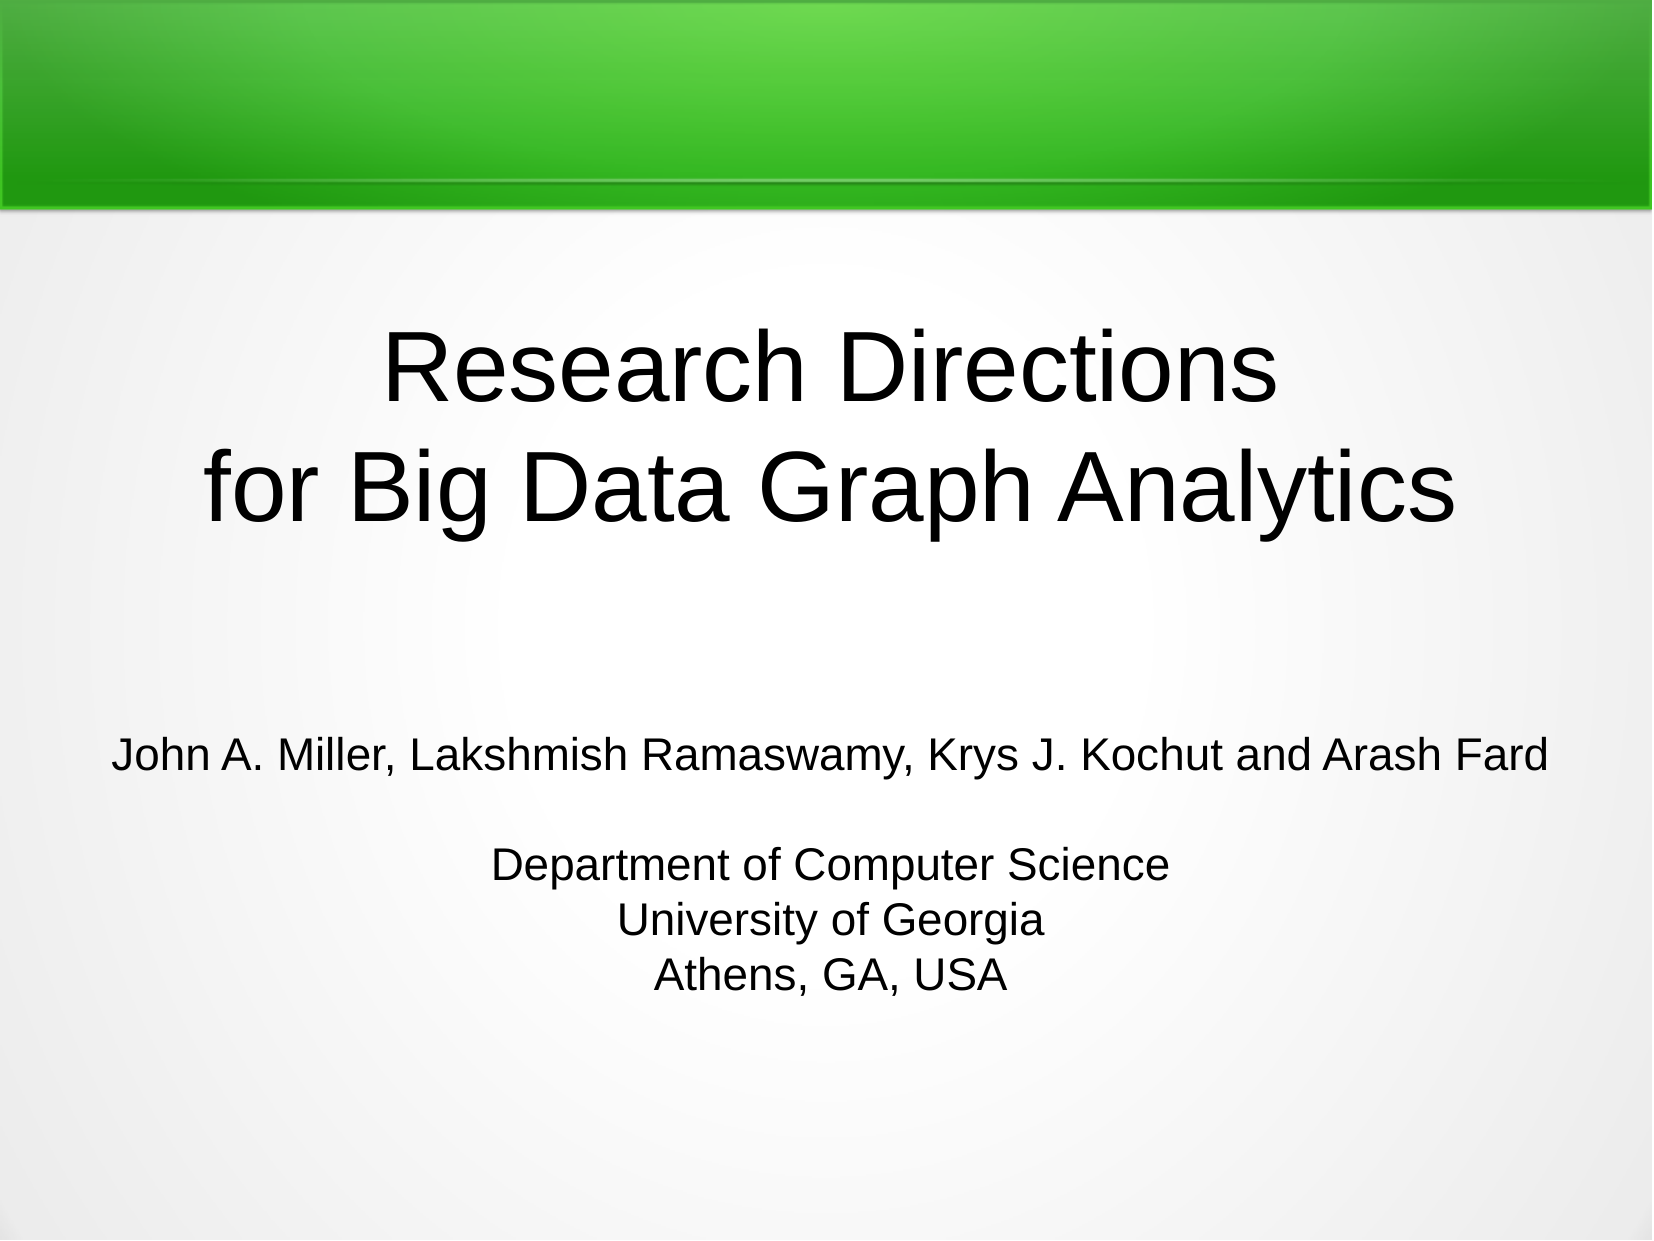

Research Directions
for Big Data Graph Analytics
John A. Miller, Lakshmish Ramaswamy, Krys J. Kochut and Arash Fard
Department of Computer Science
University of Georgia
Athens, GA, USA